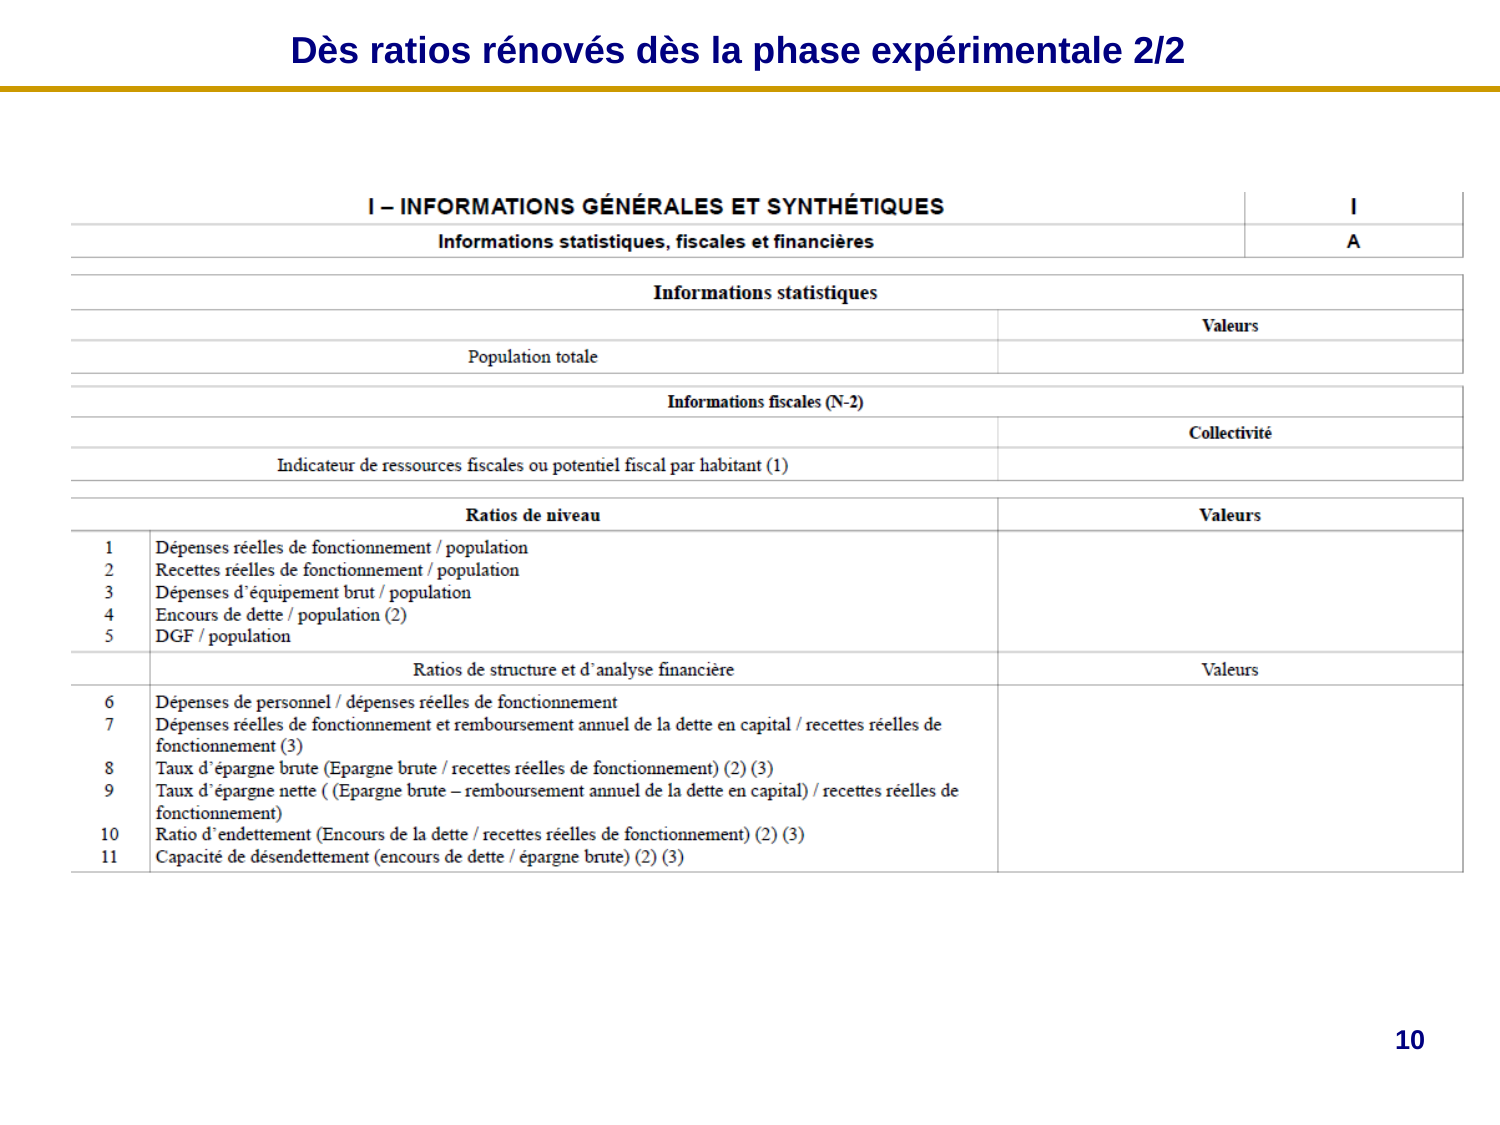

# Dès ratios rénovés dès la phase expérimentale 2/2
10